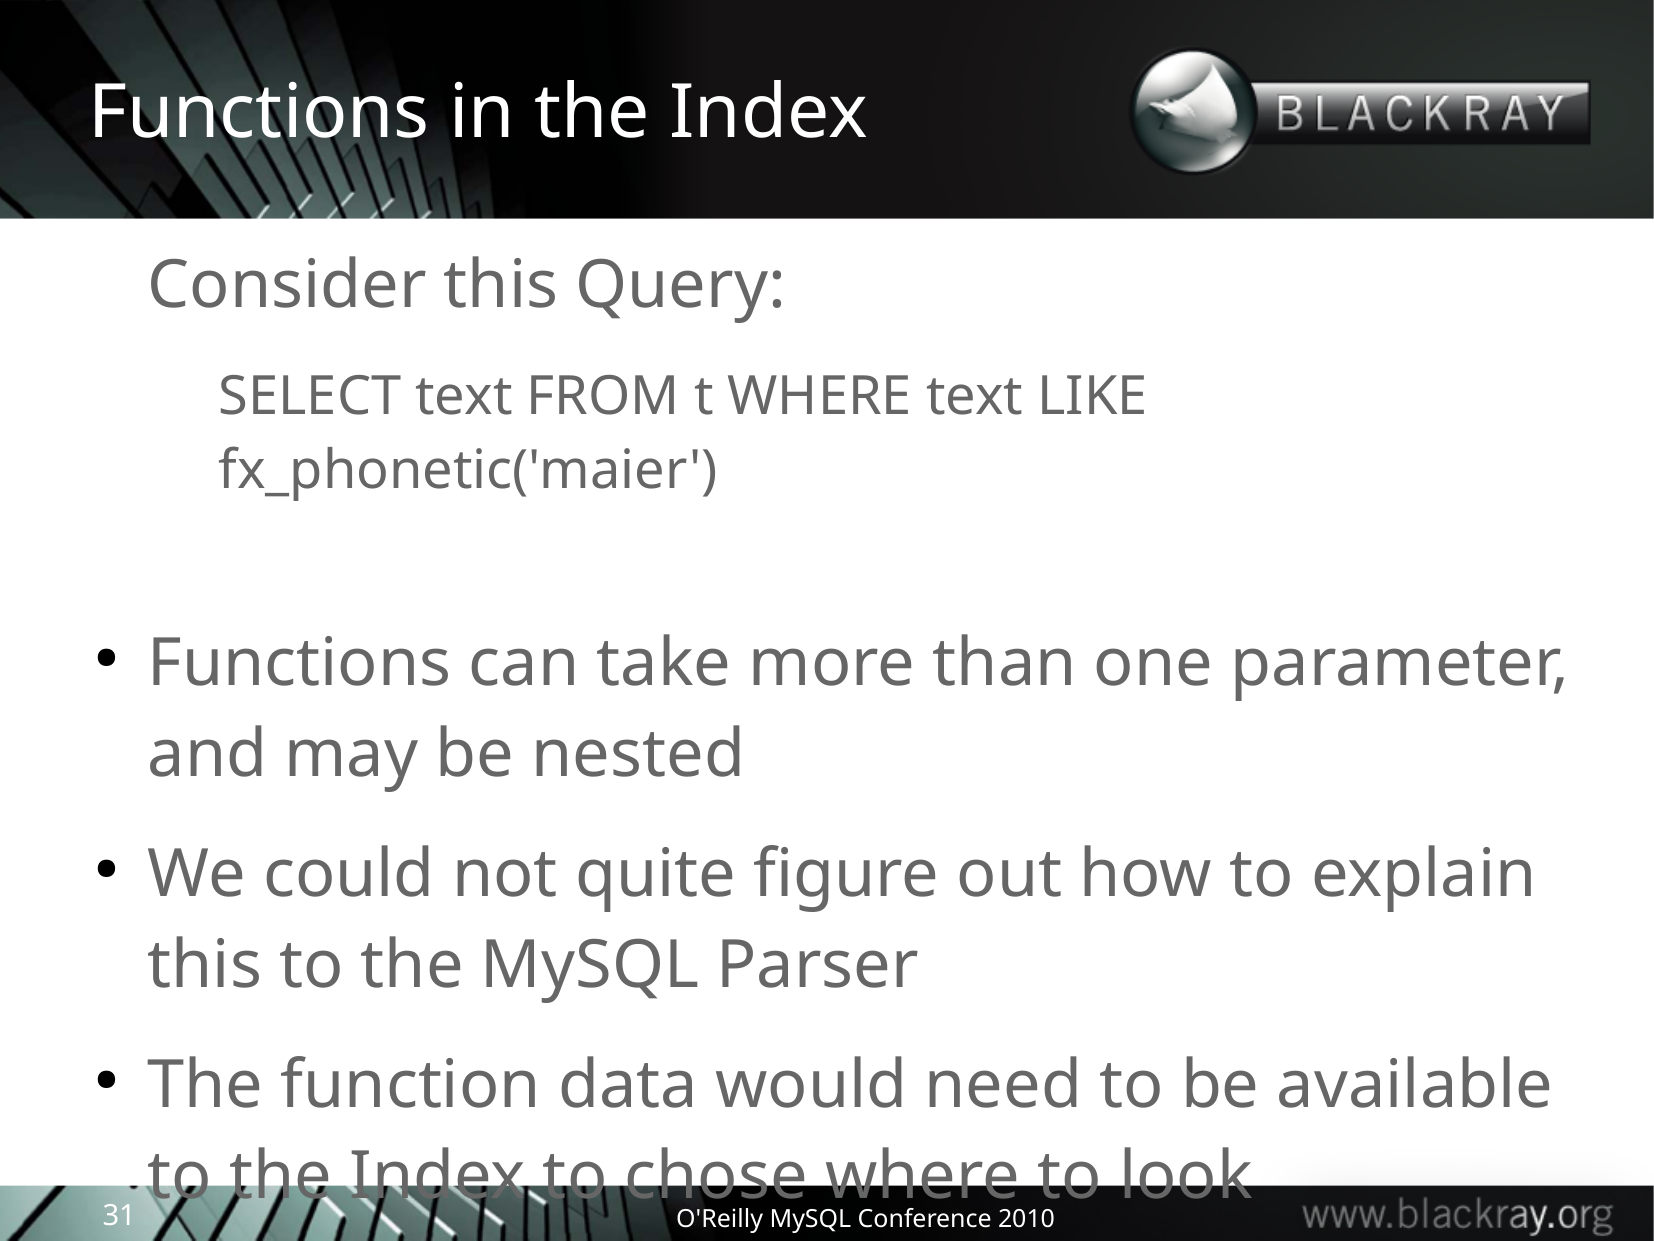

# Functions in the Index
Consider this Query:
SELECT text FROM t WHERE text LIKE fx_phonetic('maier')
Functions can take more than one parameter, and may be nested
We could not quite figure out how to explain this to the MySQL Parser
The function data would need to be available to the Index to chose where to look